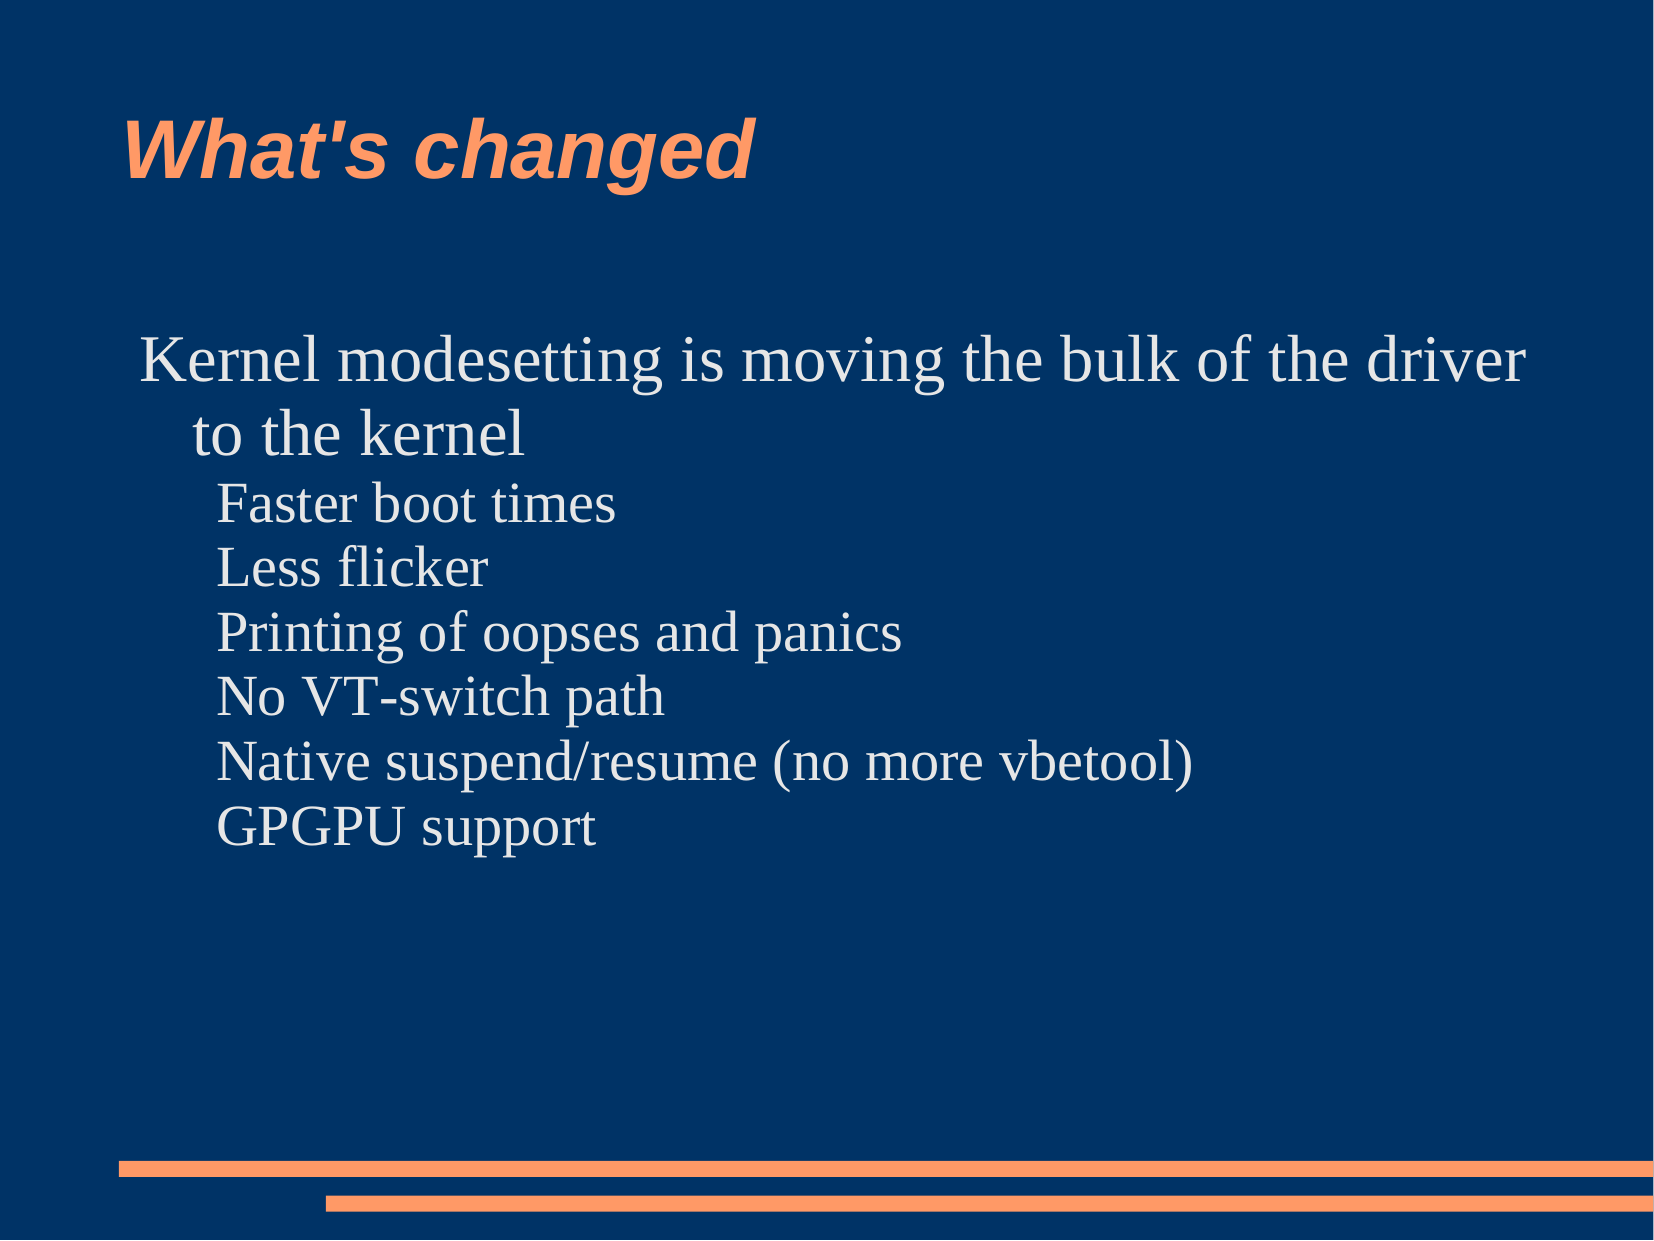

# What's changed
Kernel modesetting is moving the bulk of the driver to the kernel
Faster boot times
Less flicker
Printing of oopses and panics
No VT-switch path
Native suspend/resume (no more vbetool)
GPGPU support